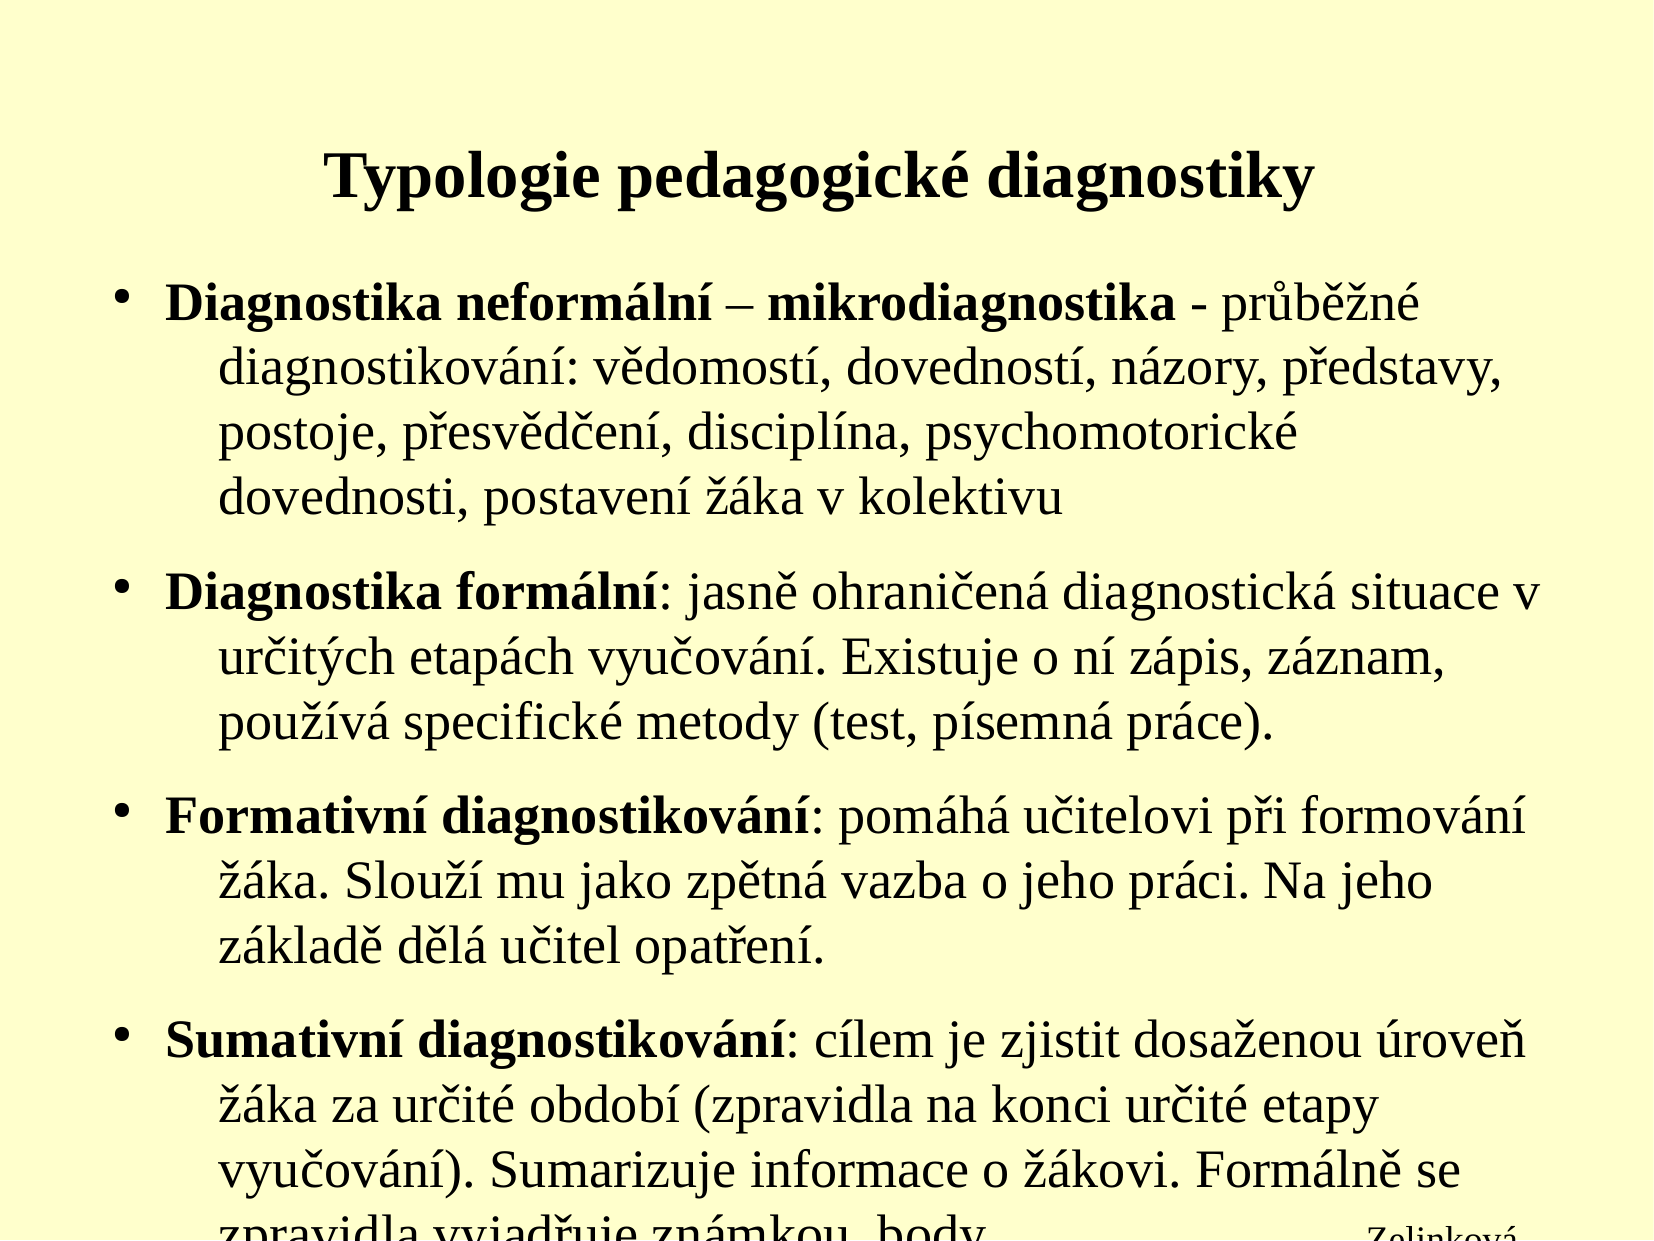

# Typologie pedagogické diagnostiky
Diagnostika neformální – mikrodiagnostika - průběžné diagnostikování: vědomostí, dovedností, názory, představy, postoje, přesvědčení, disciplína, psychomotorické dovednosti, postavení žáka v kolektivu
Diagnostika formální: jasně ohraničená diagnostická situace v určitých etapách vyučování. Existuje o ní zápis, záznam, používá specifické metody (test, písemná práce).
Formativní diagnostikování: pomáhá učitelovi při formování žáka. Slouží mu jako zpětná vazba o jeho práci. Na jeho základě dělá učitel opatření.
Sumativní diagnostikování: cílem je zjistit dosaženou úroveň žáka za určité období (zpravidla na konci určité etapy vyučování). Sumarizuje informace o žákovi. Formálně se zpravidla vyjadřuje známkou, body… Zelinková, 2001